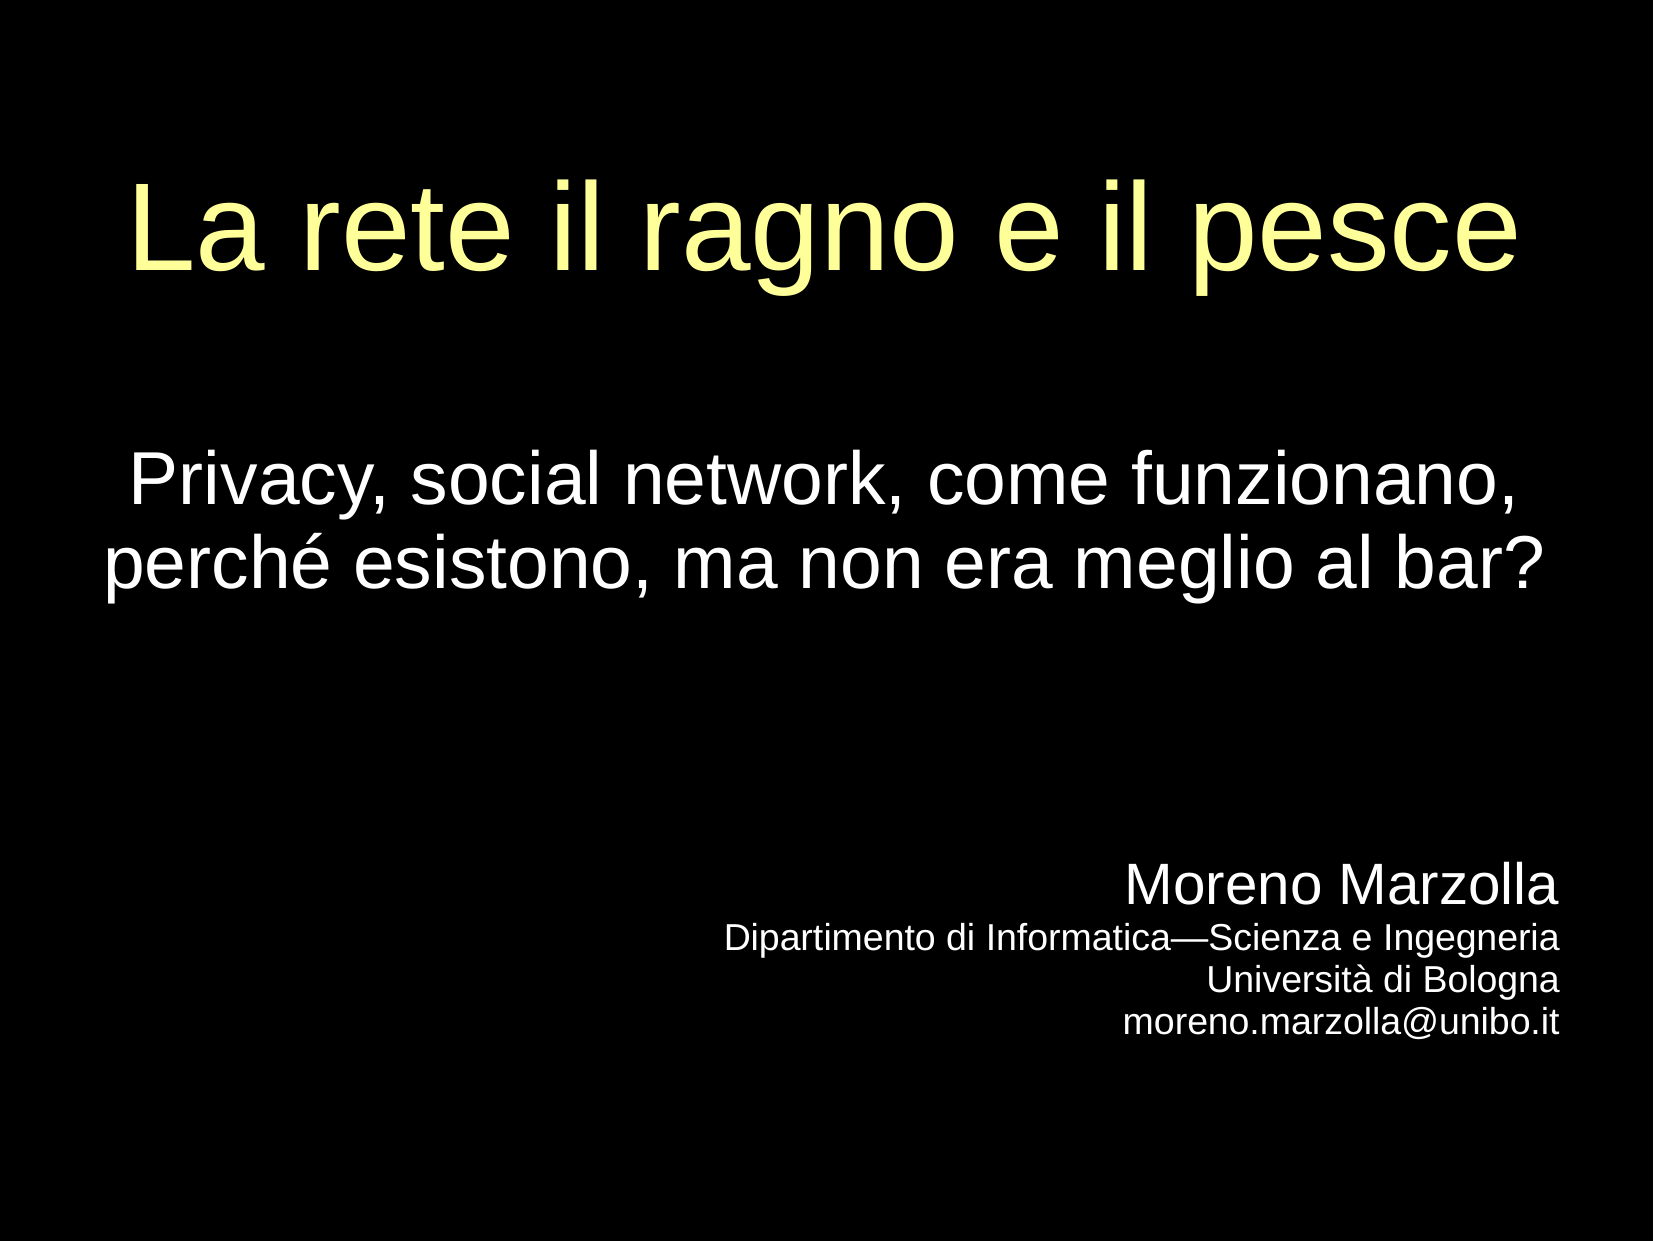

La rete il ragno e il pesce
Privacy, social network, come funzionano, perché esistono, ma non era meglio al bar?
Moreno Marzolla
Dipartimento di Informatica—Scienza e Ingegneria
Università di Bologna
moreno.marzolla@unibo.it